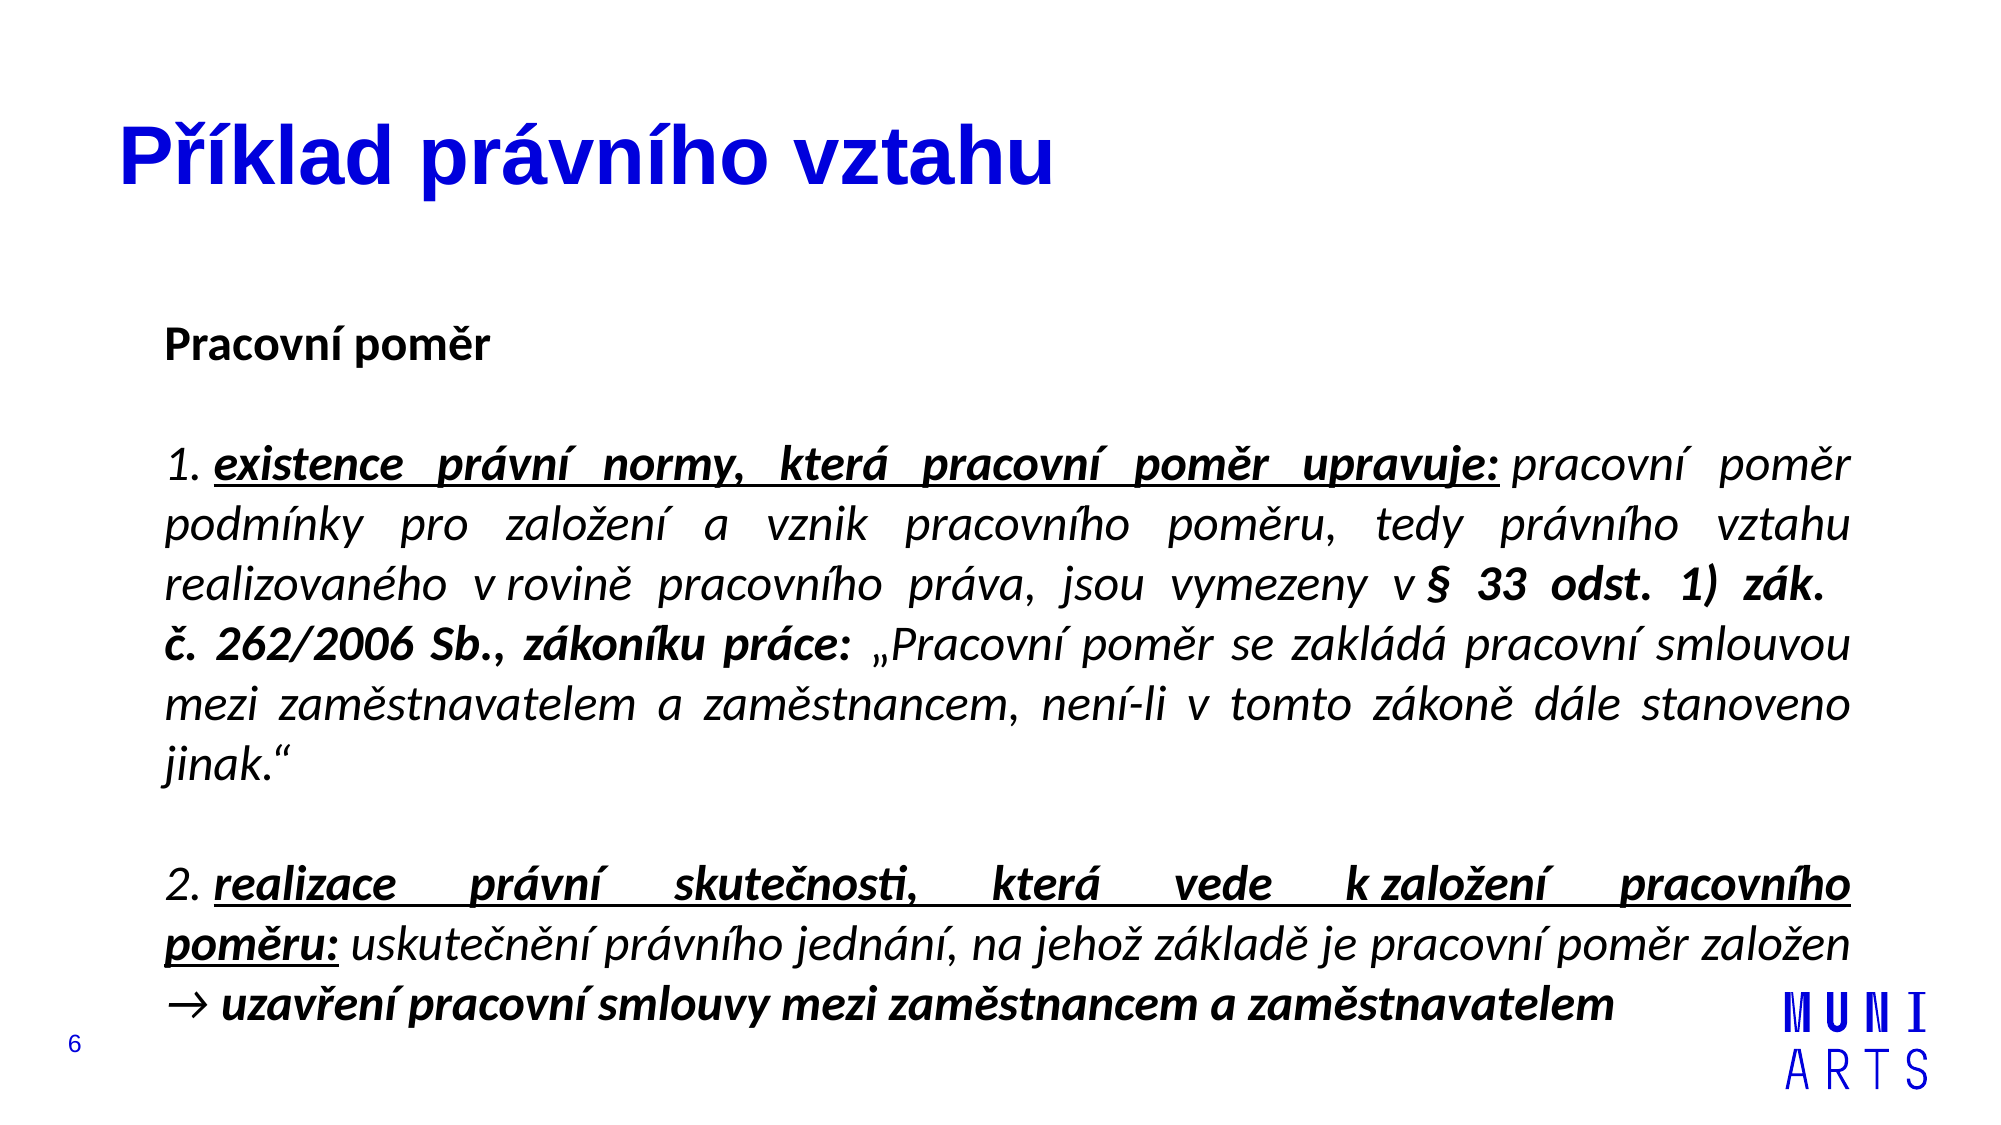

# Příklad právního vztahu
Pracovní poměr
1. existence právní normy, která pracovní poměr upravuje: pracovní poměr podmínky pro založení a vznik pracovního poměru, tedy právního vztahu realizovaného v rovině pracovního práva, jsou vymezeny v § 33 odst. 1) zák.
č. 262/2006 Sb., zákoníku práce: „Pracovní poměr se zakládá pracovní smlouvou mezi zaměstnavatelem a zaměstnancem, není-li v tomto zákoně dále stanoveno jinak.“
2. realizace právní skutečnosti, která vede k založení pracovního poměru: uskutečnění právního jednání, na jehož základě je pracovní poměr založen → uzavření pracovní smlouvy mezi zaměstnancem a zaměstnavatelem